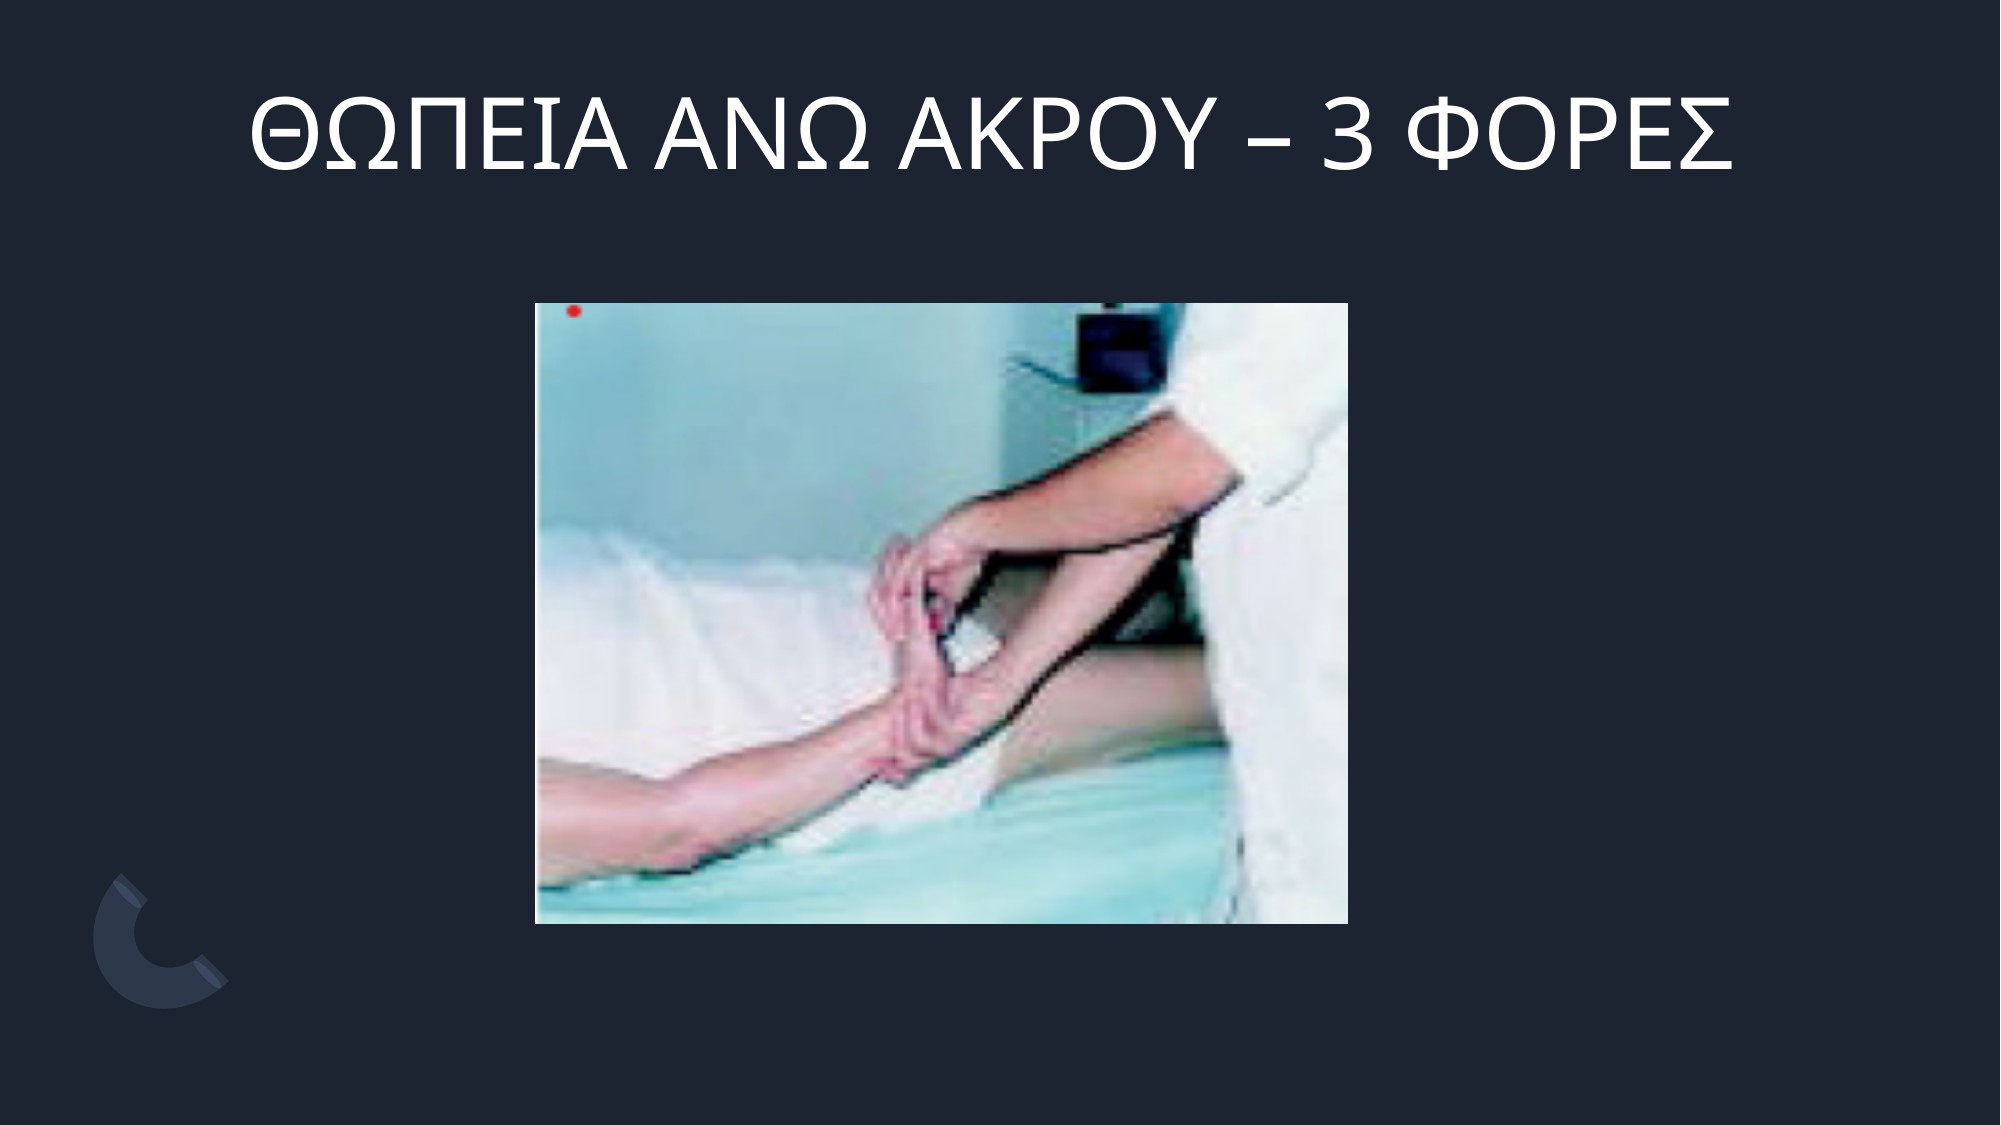

# ΘΩΠΕΙΑ ΑΝΩ ΑΚΡΟΥ – 3 ΦΟΡΕΣ